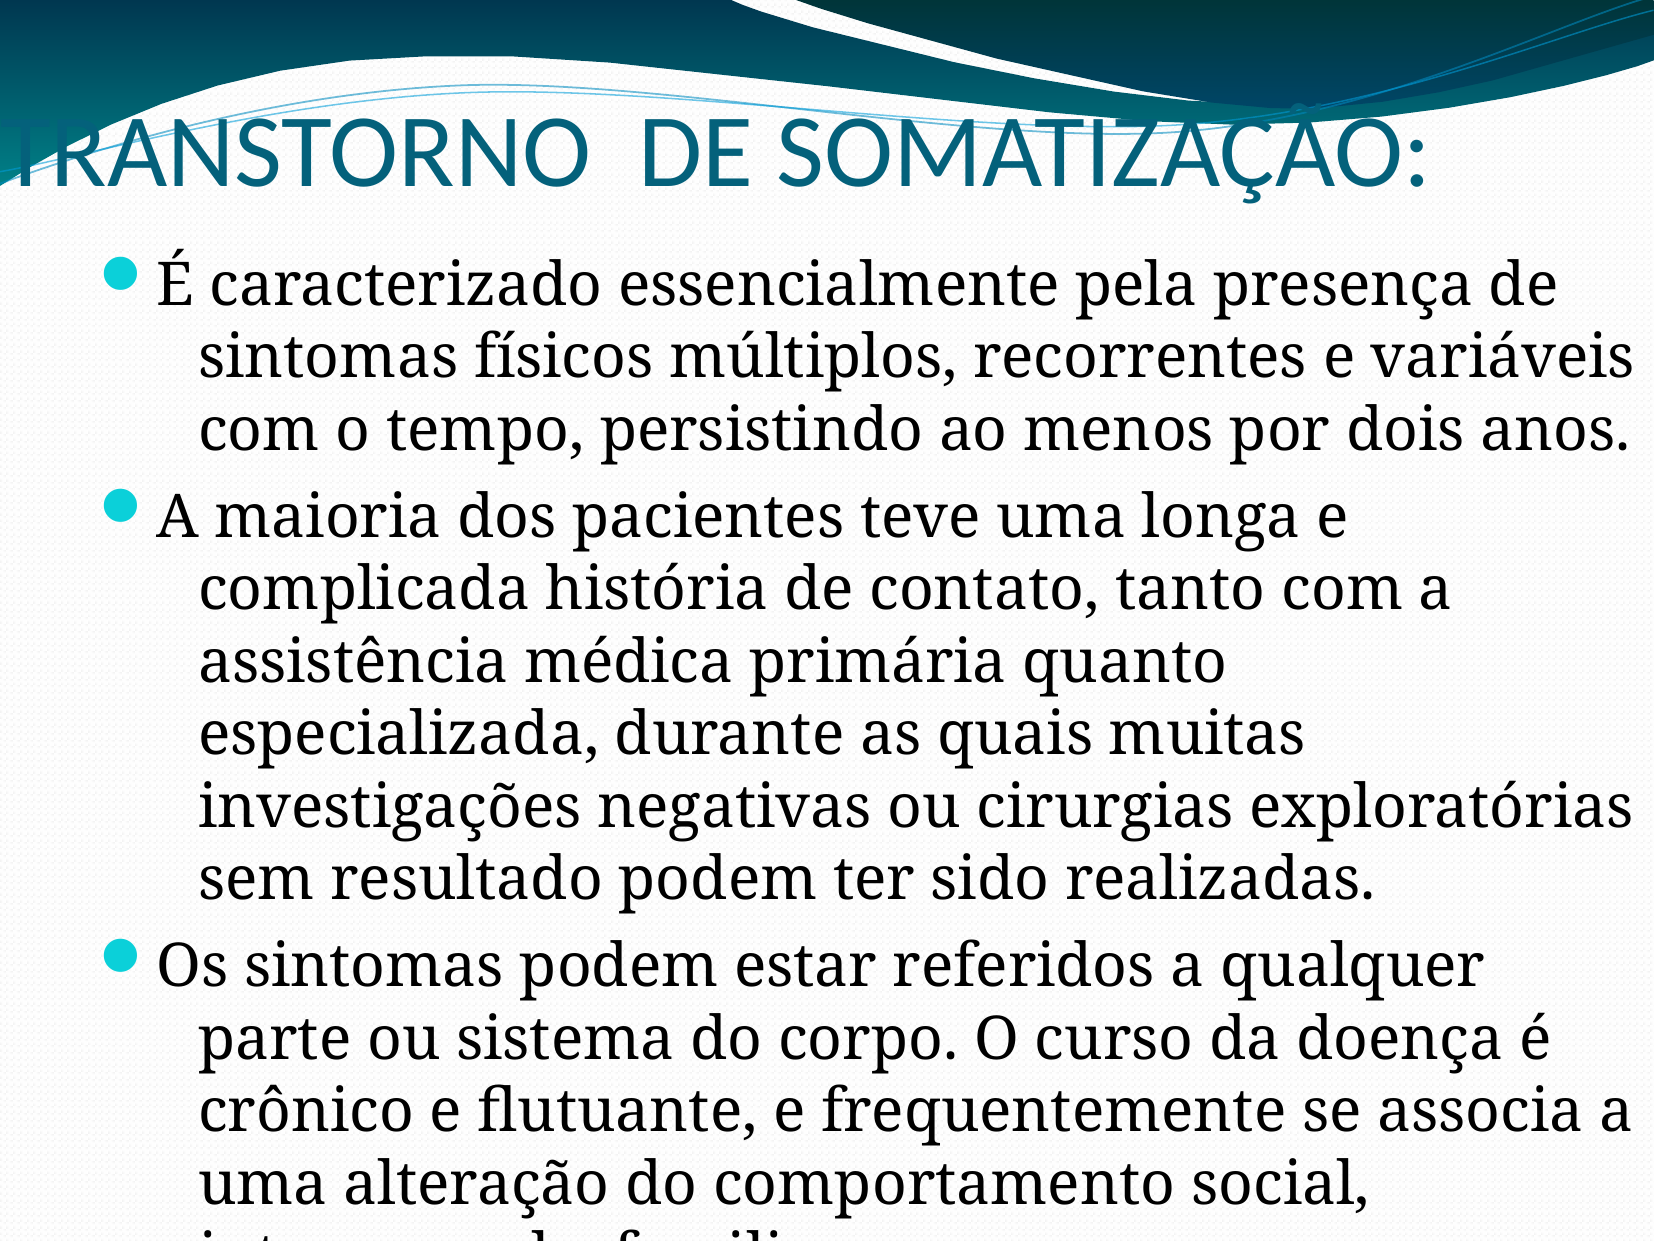

# TRANSTORNO DE SOMATIZAÇÃO:
É caracterizado essencialmente pela presença de sintomas físicos múltiplos, recorrentes e variáveis com o tempo, persistindo ao menos por dois anos.
A maioria dos pacientes teve uma longa e complicada história de contato, tanto com a assistência médica primária quanto especializada, durante as quais muitas investigações negativas ou cirurgias exploratórias sem resultado podem ter sido realizadas.
Os sintomas podem estar referidos a qualquer parte ou sistema do corpo. O curso da doença é crônico e flutuante, e frequentemente se associa a uma alteração do comportamento social, interpessoal e familiar.